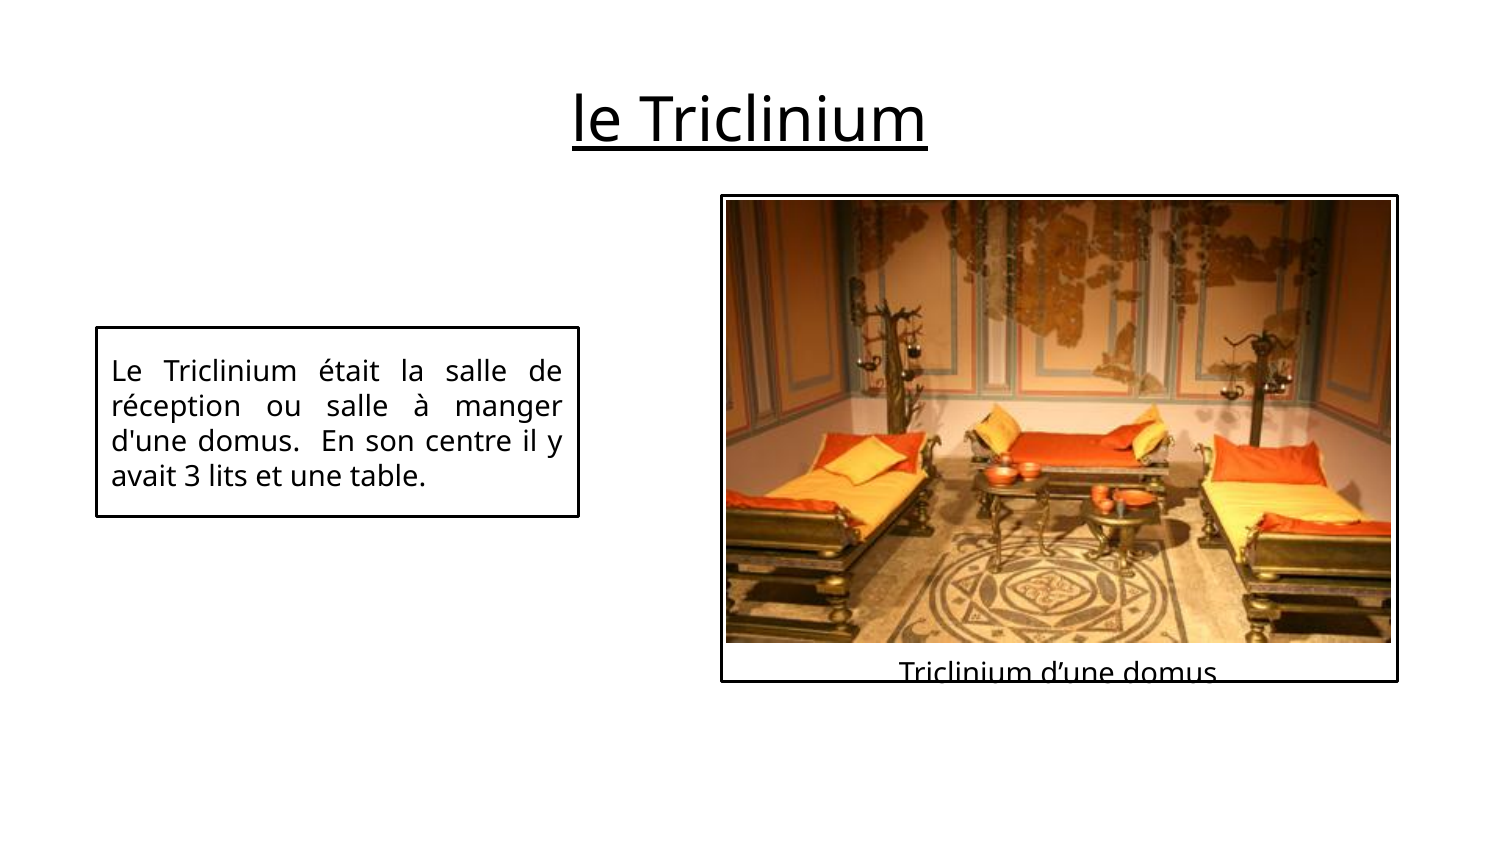

# le Triclinium
Triclinium d’une domus
Le Triclinium était la salle de réception ou salle à manger d'une domus. En son centre il y avait 3 lits et une table.